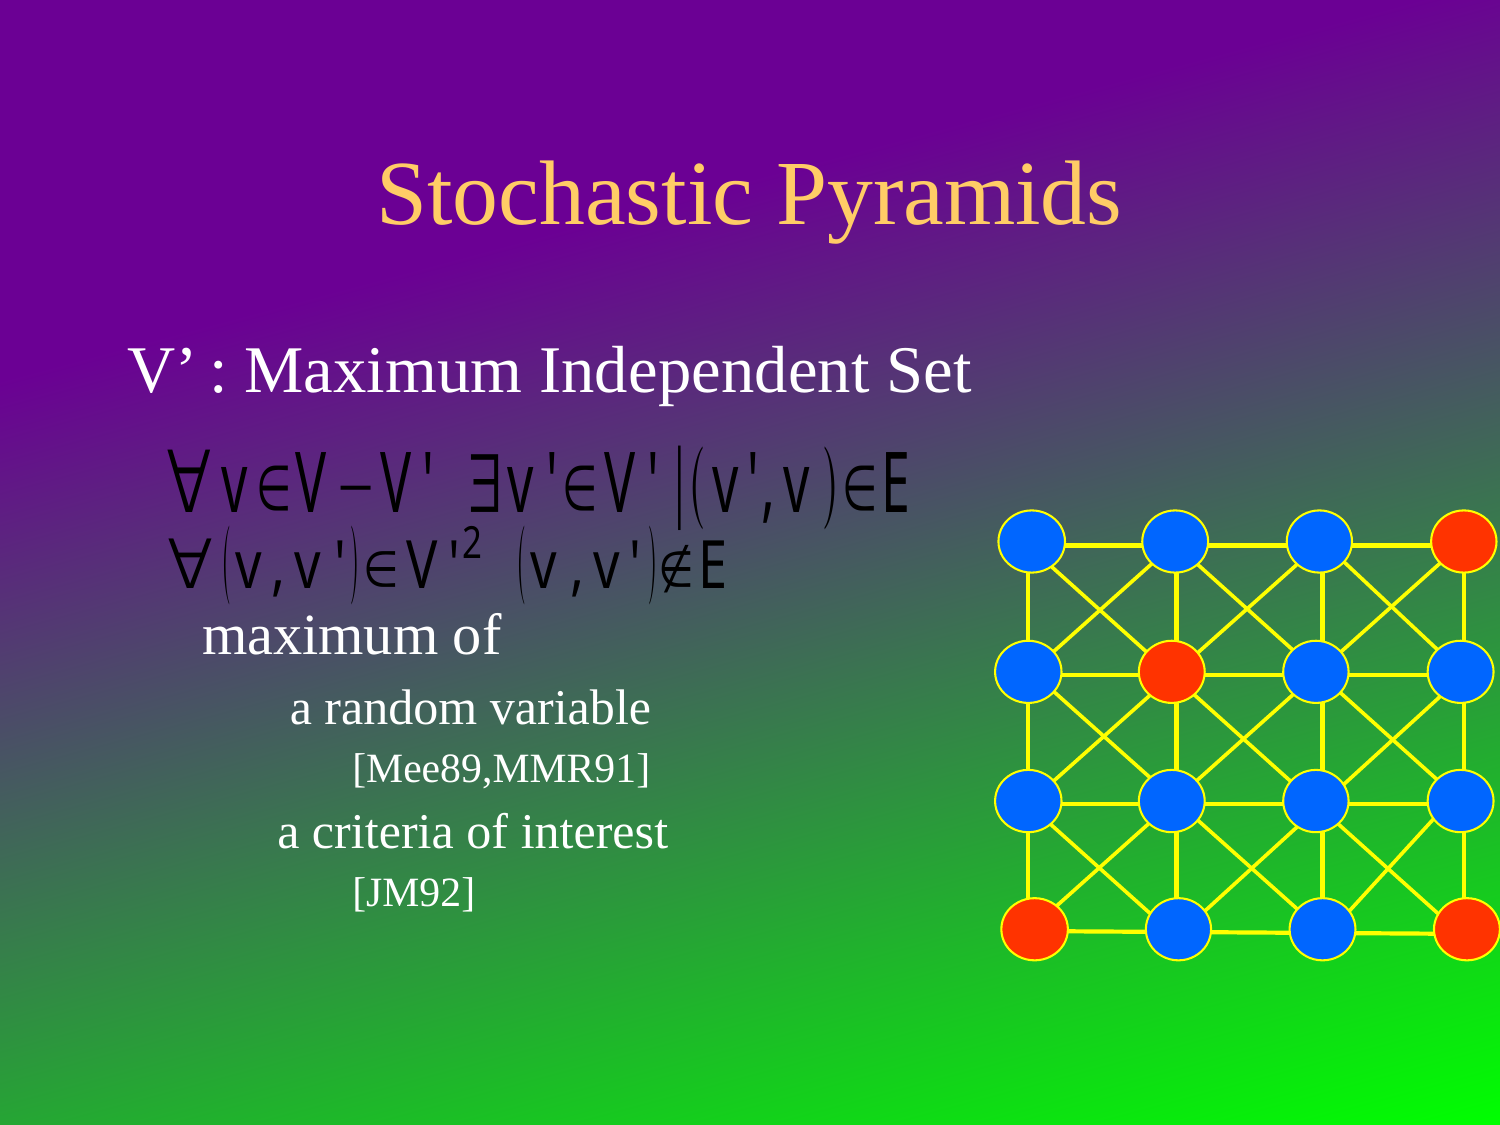

# Stochastic Pyramids
V’ : Maximum Independent Set
maximum of
 a random variable
[Mee89,MMR91]
a criteria of interest
[JM92]